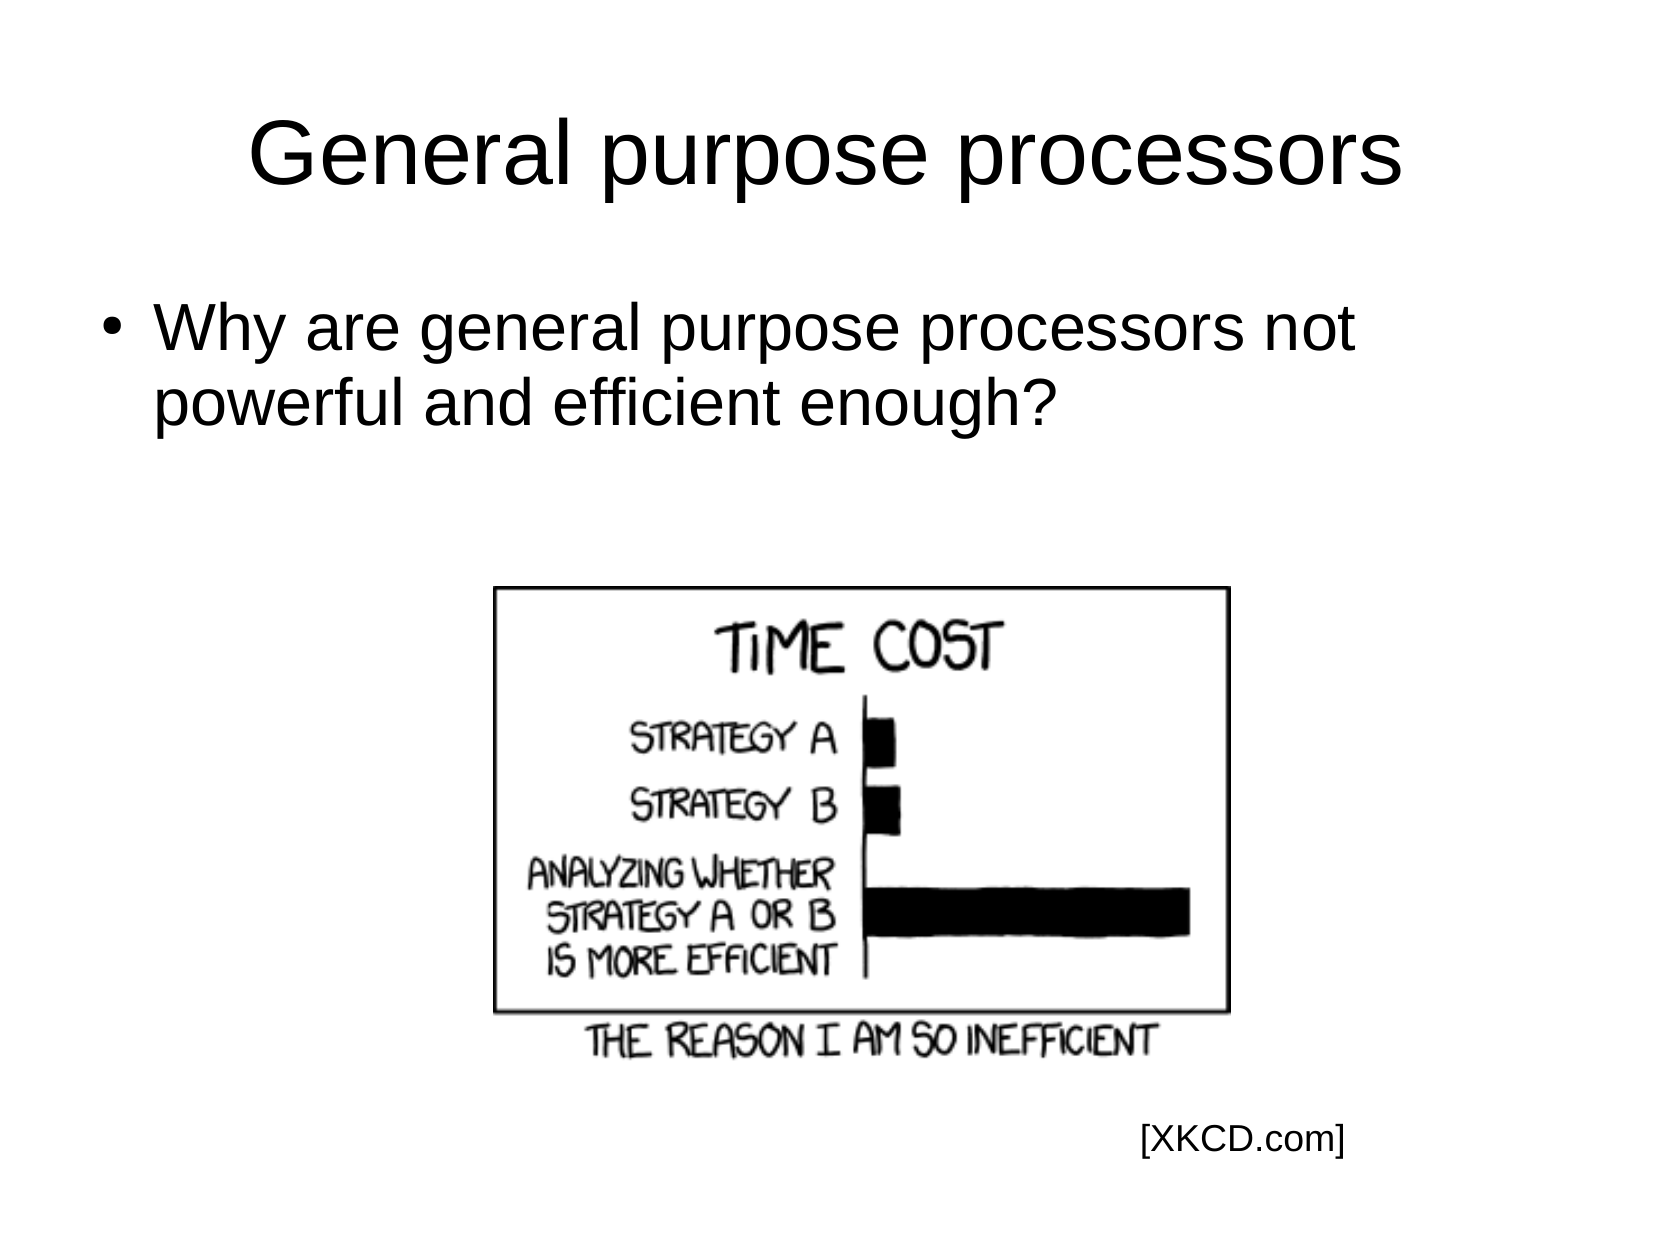

# General purpose processors
Why are general purpose processors not powerful and efficient enough?
[XKCD.com]